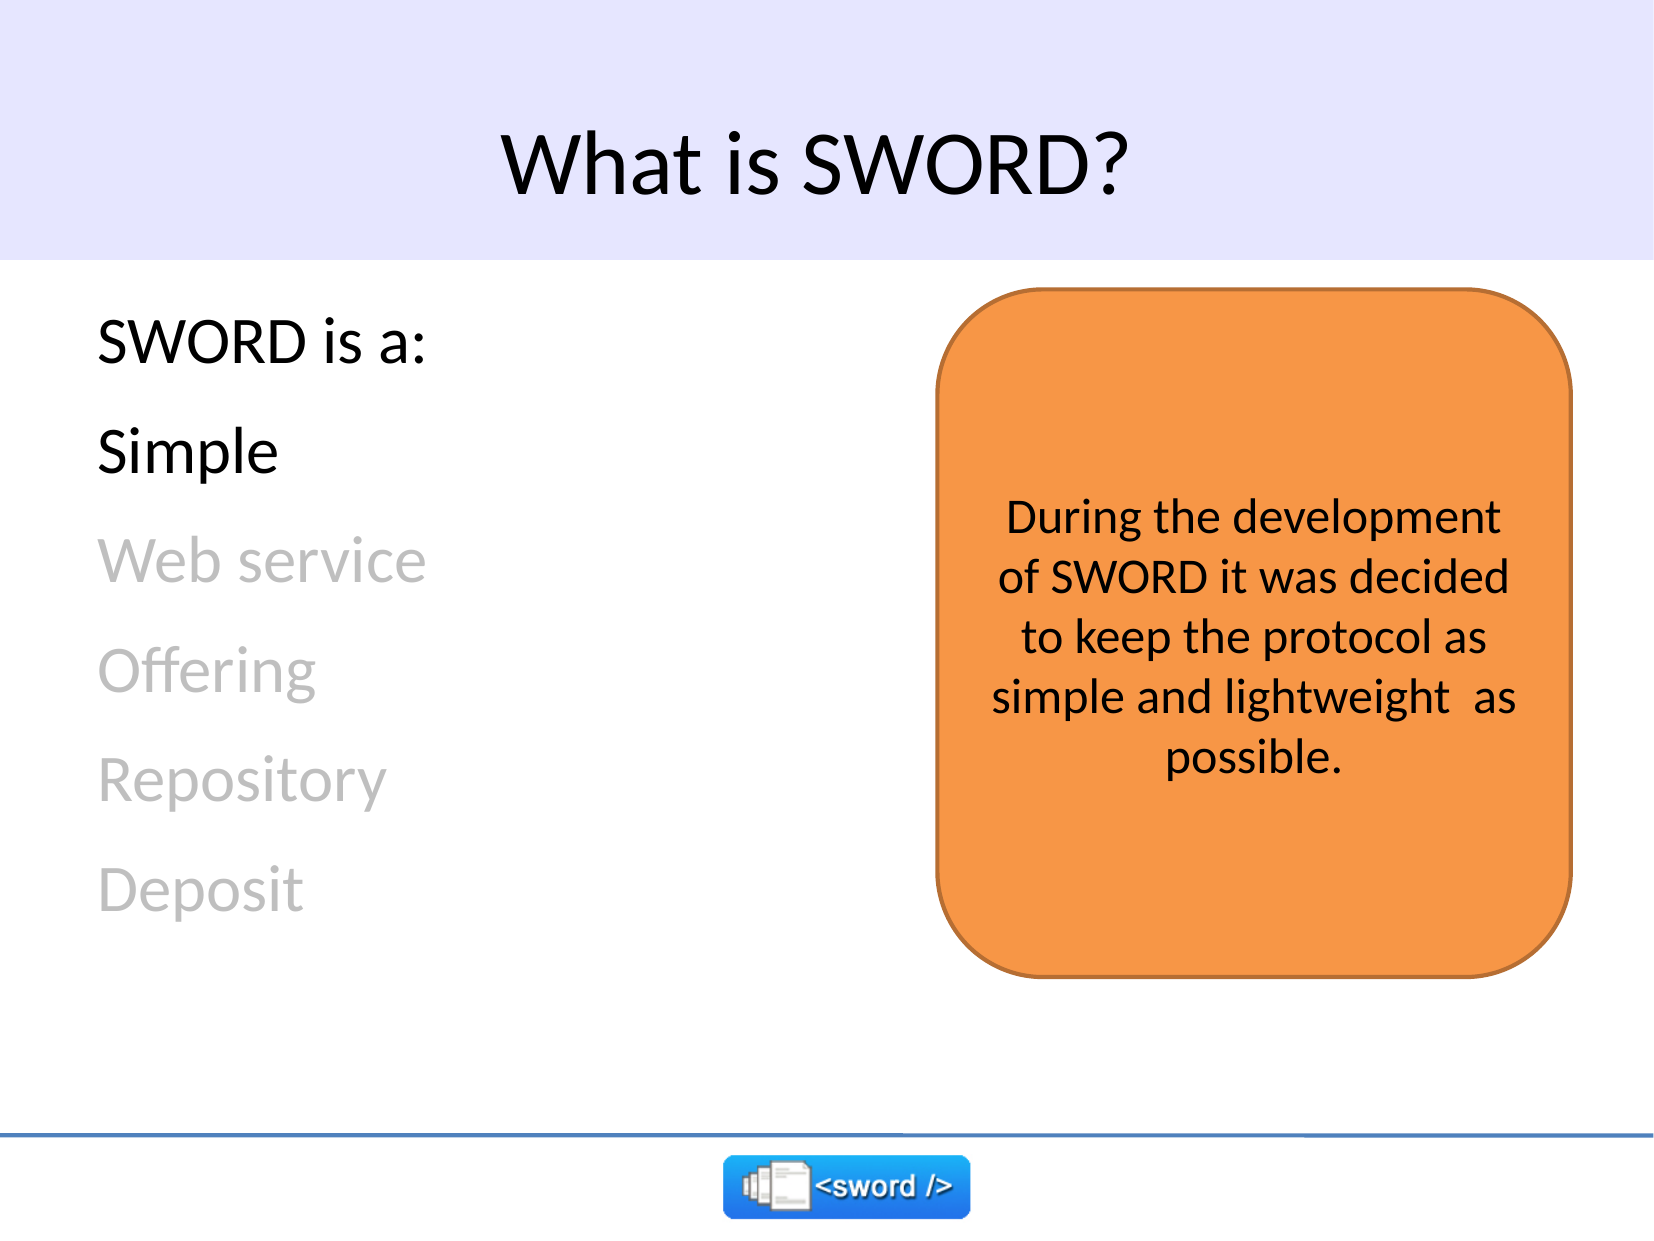

What is SWORD?
# SWORD is a:
Simple
Web service
Offering
Repository
Deposit
During the development of SWORD it was decided to keep the protocol as simple and lightweight as possible.